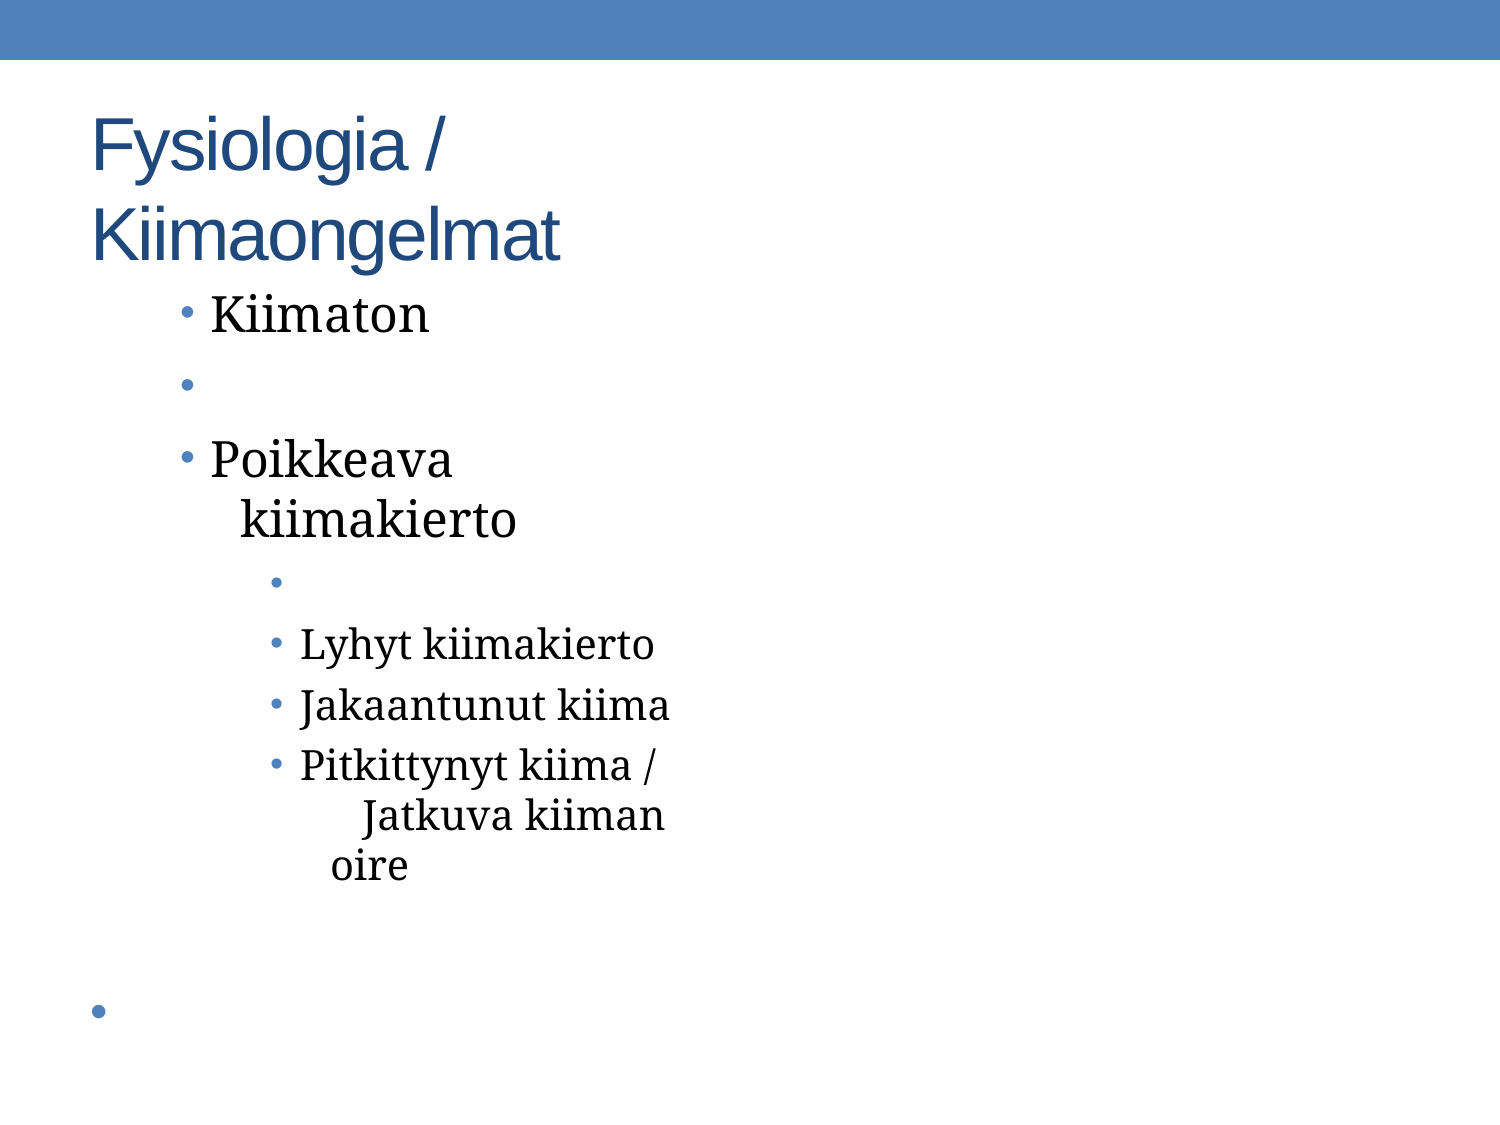

# Fysiologia / Kiimaongelmat
Kiimaton
Poikkeava kiimakierto
Lyhyt kiimakierto
Jakaantunut kiima
Pitkittynyt kiima / Jatkuva kiiman oire